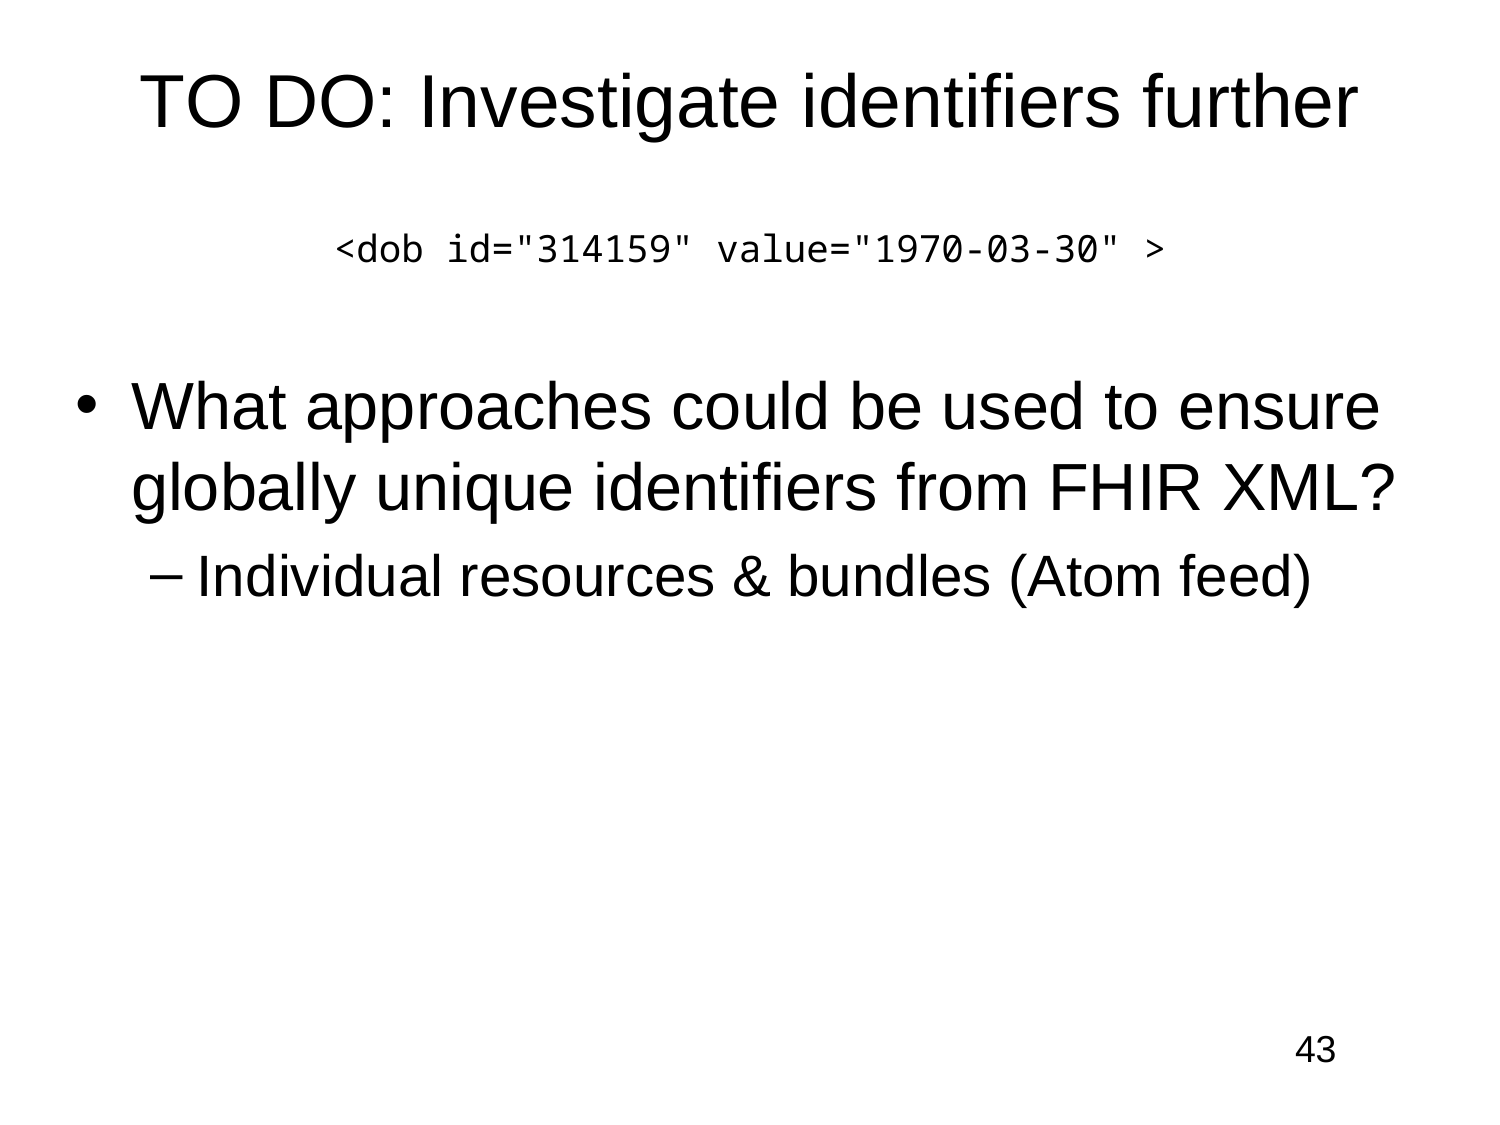

# TO DO: Investigate identifiers further
<dob id="314159" value="1970-03-30" >
What approaches could be used to ensure globally unique identifiers from FHIR XML?
Individual resources & bundles (Atom feed)
43